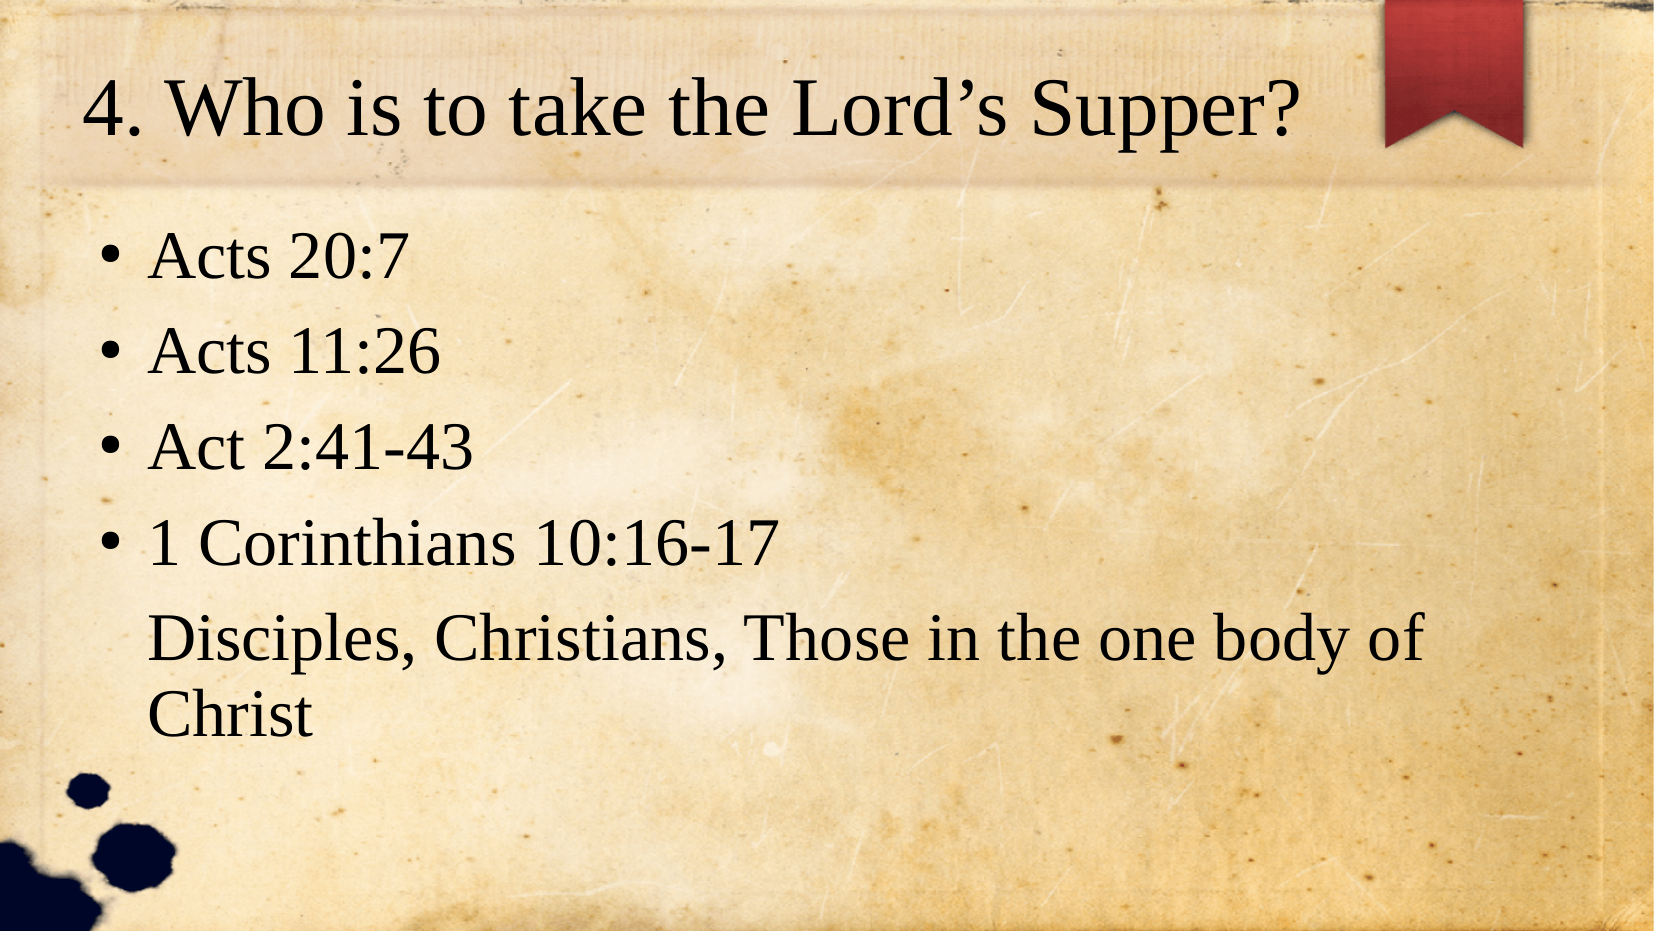

# 4. Who is to take the Lord’s Supper?
Acts 20:7
Acts 11:26
Act 2:41-43
1 Corinthians 10:16-17
Disciples, Christians, Those in the one body of Christ